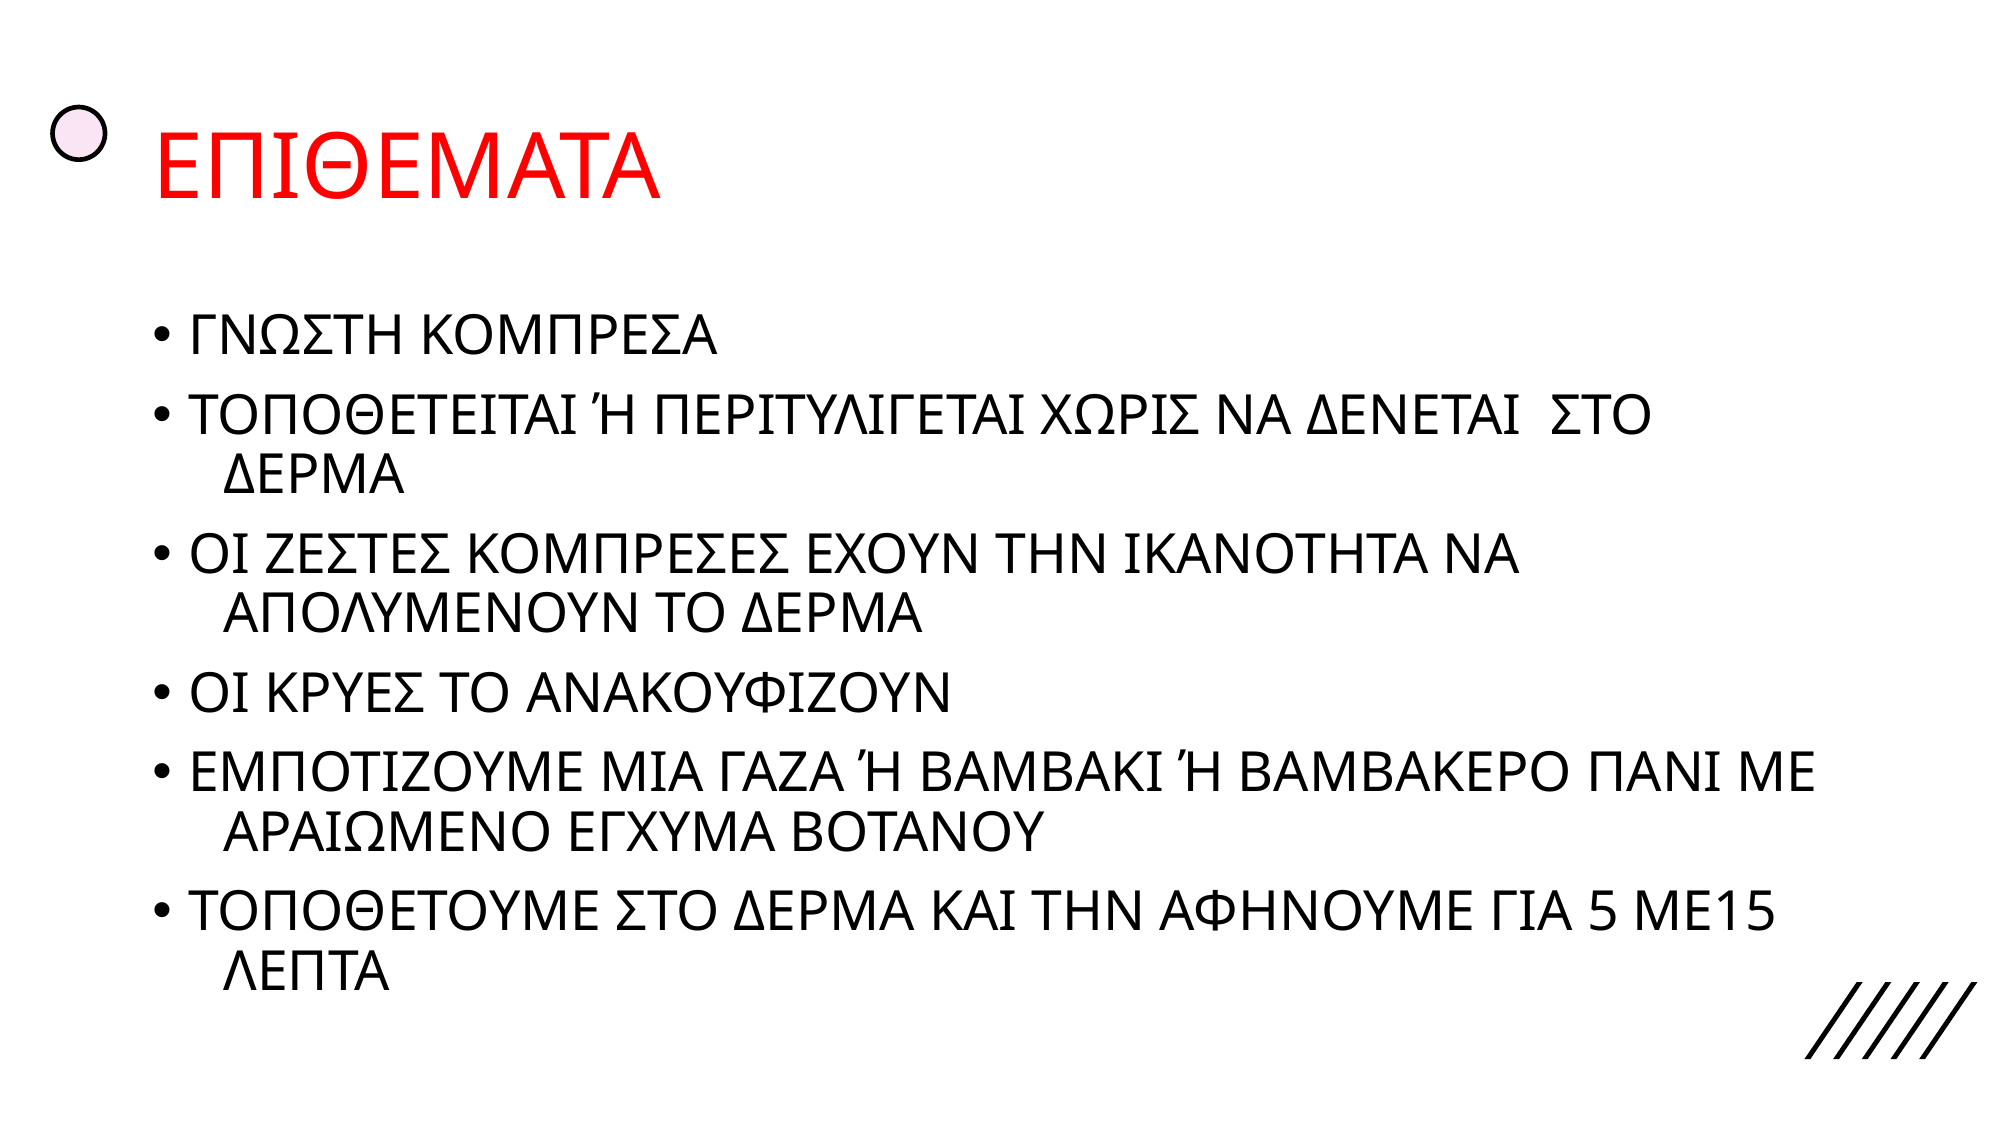

# ΕΠΙΘΕΜΑΤΑ
ΓΝΩΣΤΗ ΚΟΜΠΡΕΣΑ
ΤΟΠΟΘΕΤΕΙΤΑΙ Ή ΠΕΡΙΤΥΛΙΓΕΤΑΙ ΧΩΡΙΣ ΝΑ ΔΕΝΕΤΑΙ ΣΤΟ ΔΕΡΜΑ
ΟΙ ΖΕΣΤΕΣ ΚΟΜΠΡΕΣΕΣ ΕΧΟΥΝ ΤΗΝ ΙΚΑΝΟΤΗΤΑ ΝΑ ΑΠΟΛΥΜΕΝΟΥΝ ΤΟ ΔΕΡΜΑ
ΟΙ ΚΡΥΕΣ ΤΟ ΑΝΑΚΟΥΦΙΖΟΥΝ
ΕΜΠΟΤΙΖΟΥΜΕ ΜΙΑ ΓΑΖΑ Ή ΒΑΜΒΑΚΙ Ή ΒΑΜΒΑΚΕΡΟ ΠΑΝΙ ΜΕ ΑΡΑΙΩΜΕΝΟ ΕΓΧΥΜΑ ΒΟΤΑΝΟΥ
ΤΟΠΟΘΕΤΟΥΜΕ ΣΤΟ ΔΕΡΜΑ ΚΑΙ ΤΗΝ ΑΦΗΝΟΥΜΕ ΓΙΑ 5 ΜΕ15 ΛΕΠΤΑ